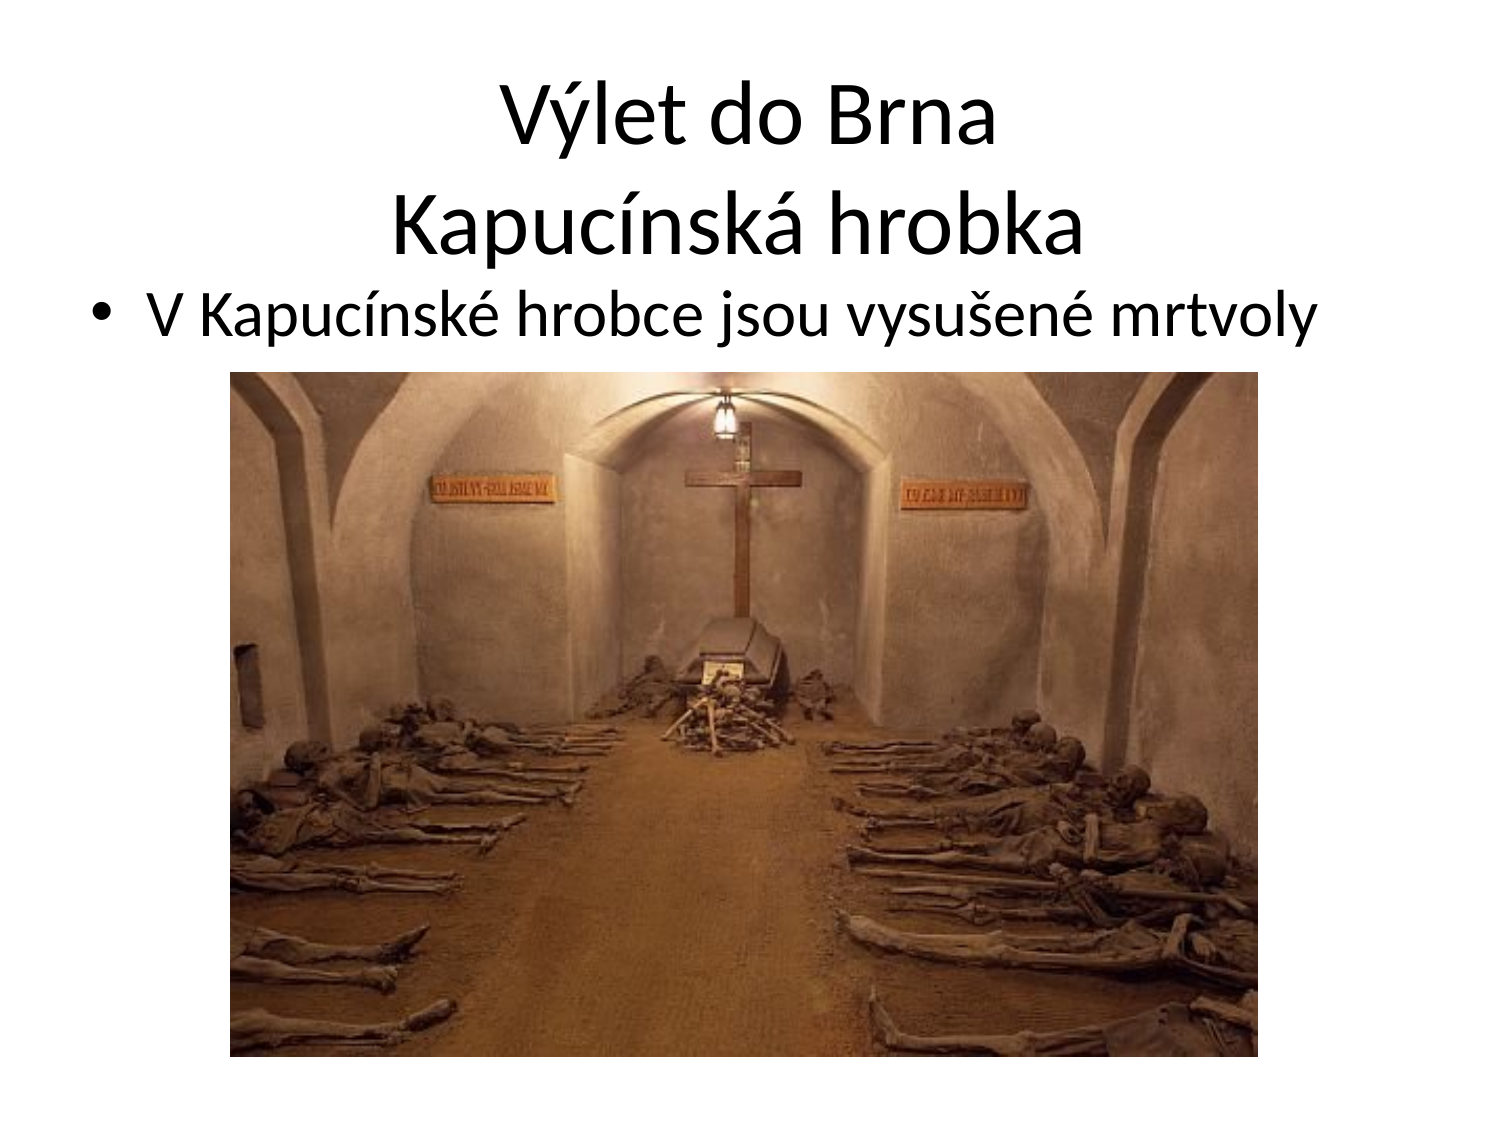

# Výlet do Brna Kapucínská hrobka
V Kapucínské hrobce jsou vysušené mrtvoly